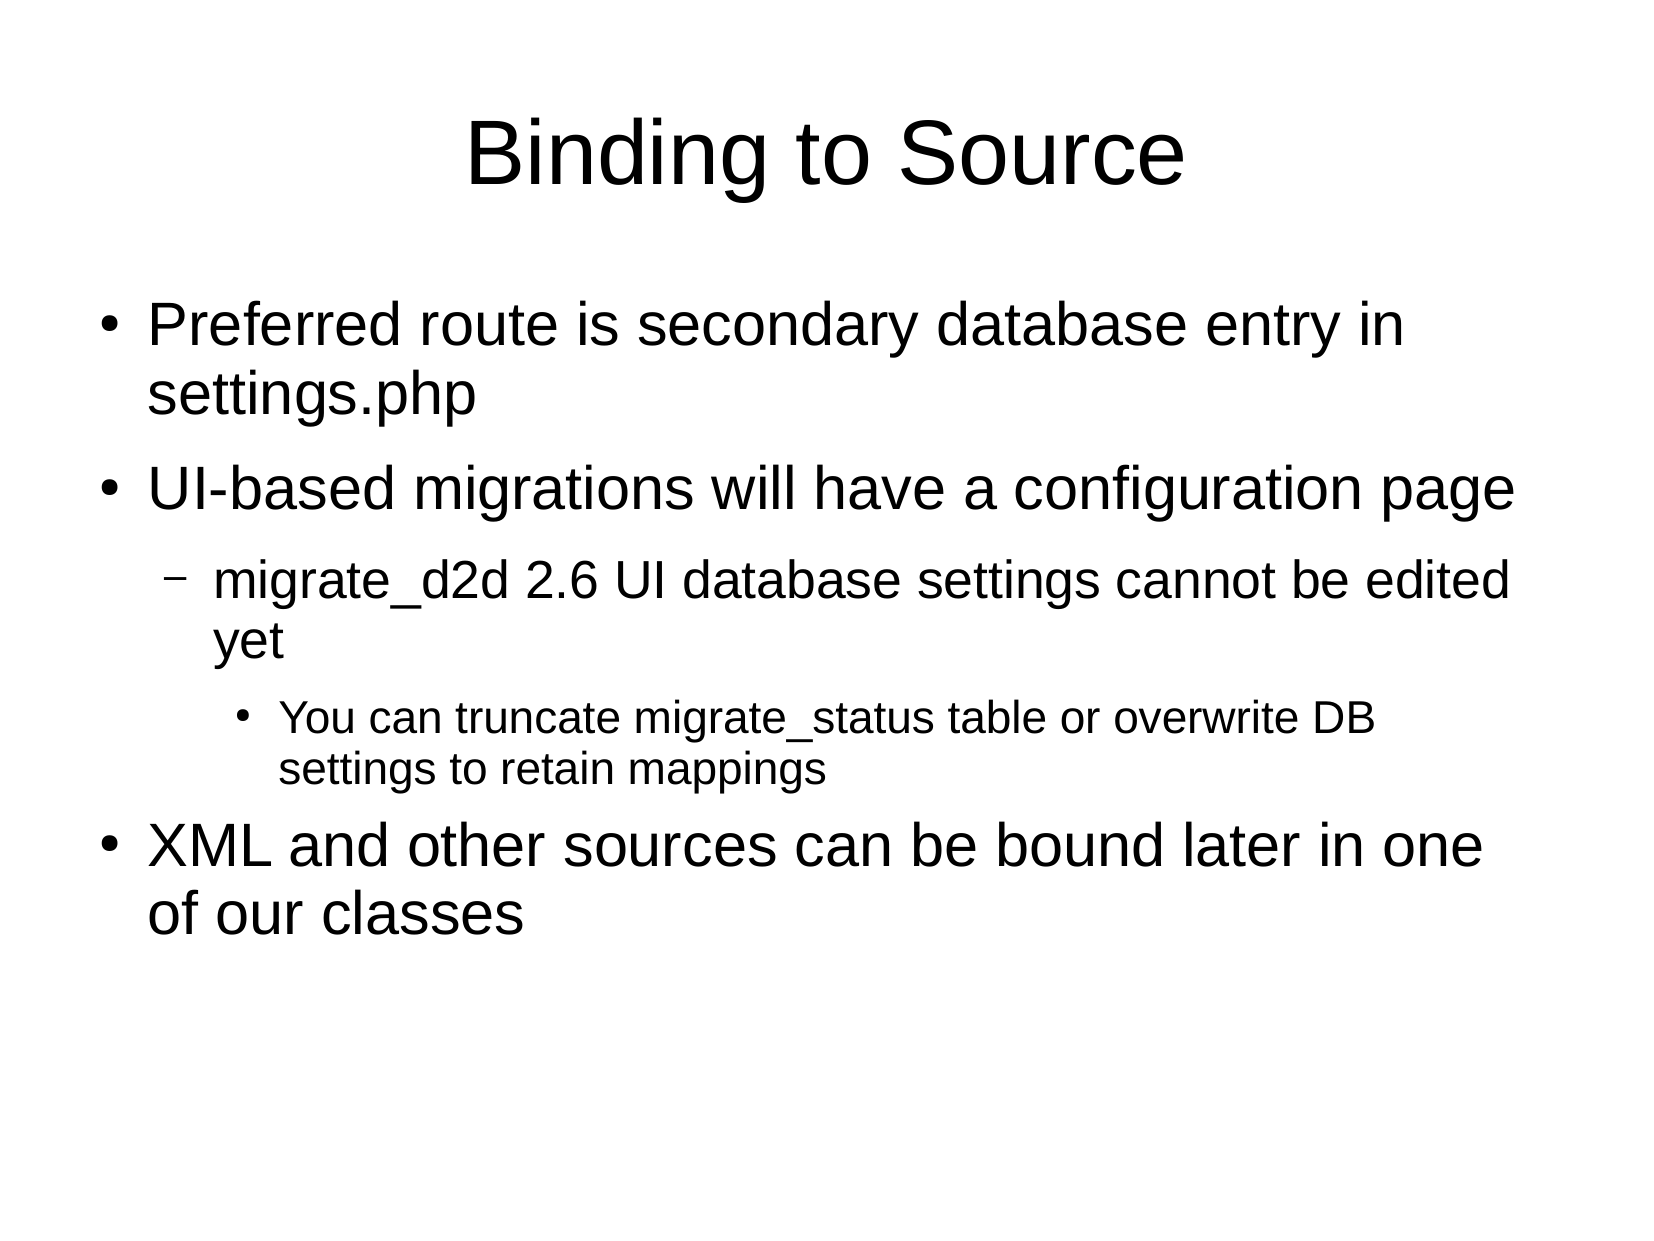

# Binding to Source
Preferred route is secondary database entry in settings.php
UI-based migrations will have a configuration page
migrate_d2d 2.6 UI database settings cannot be edited yet
You can truncate migrate_status table or overwrite DB settings to retain mappings
XML and other sources can be bound later in one of our classes